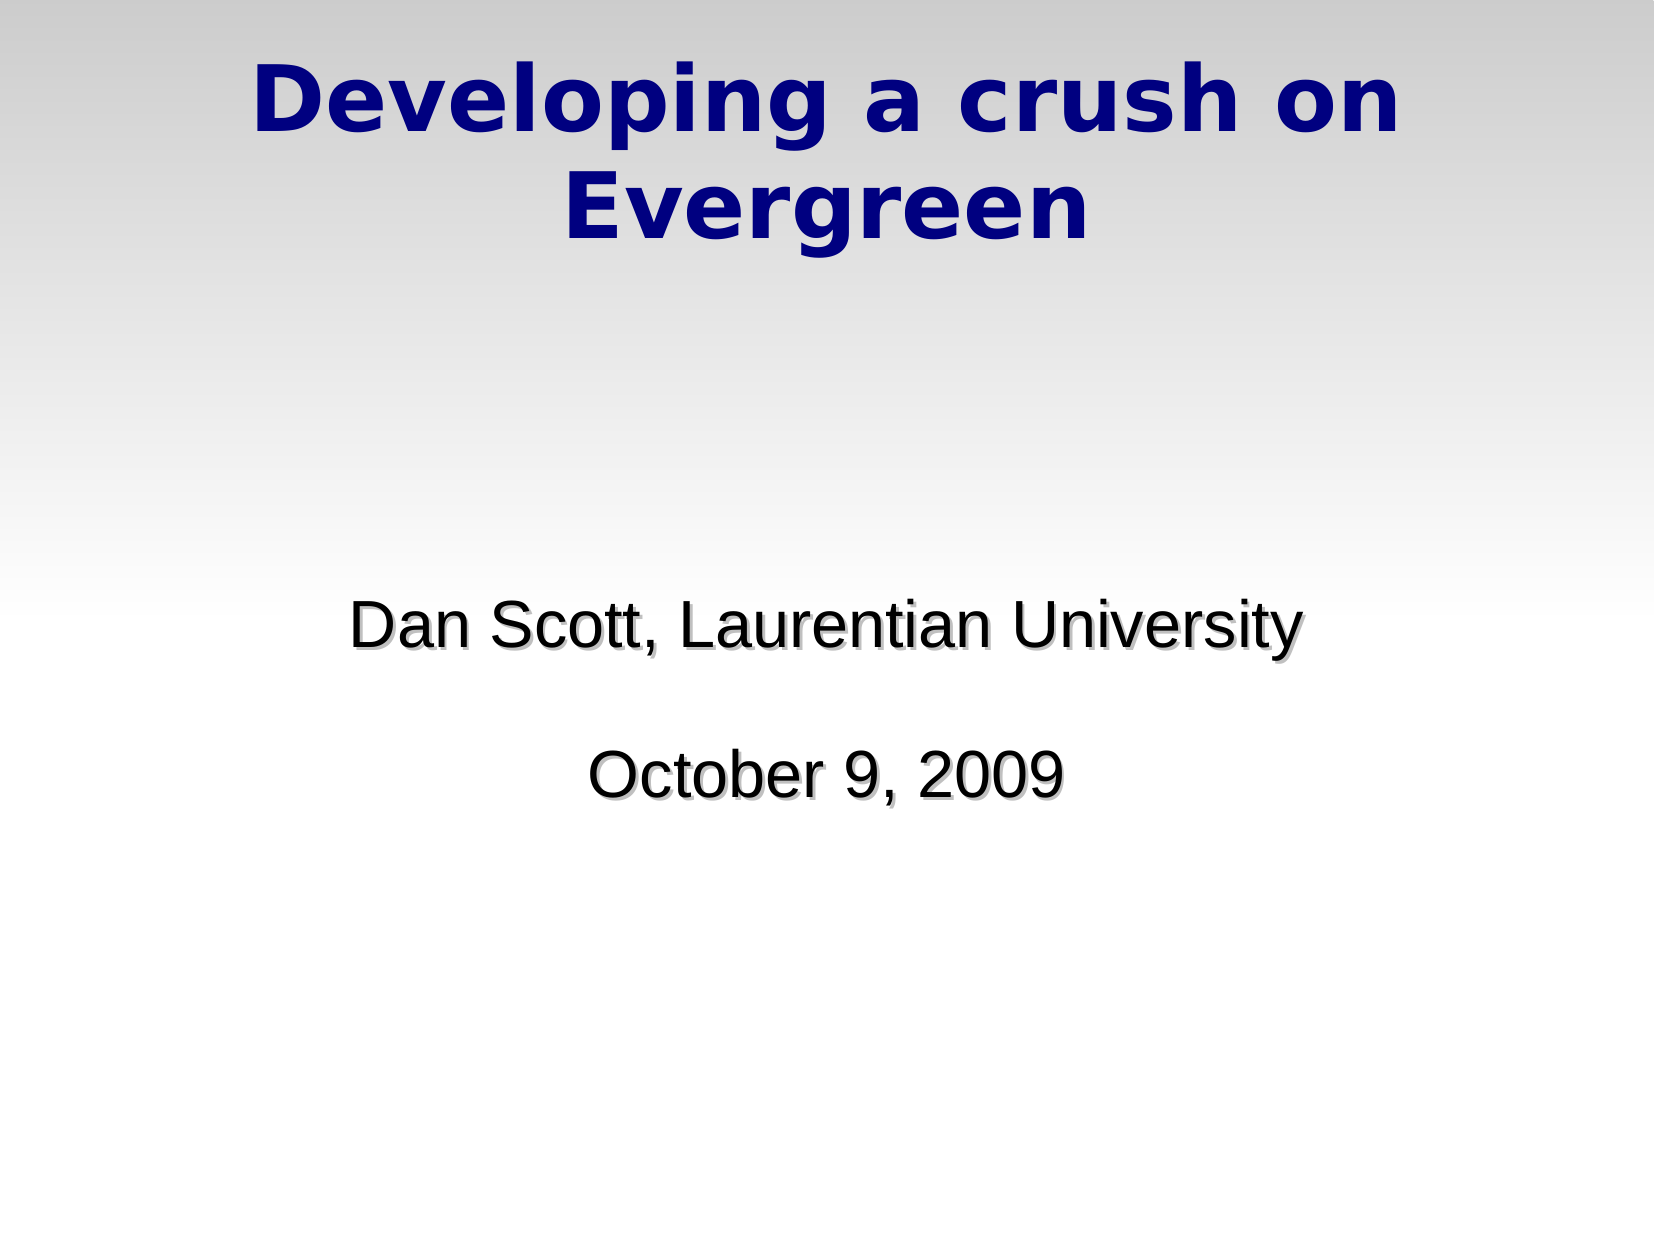

# Developing a crush on Evergreen
Dan Scott, Laurentian University
October 9, 2009